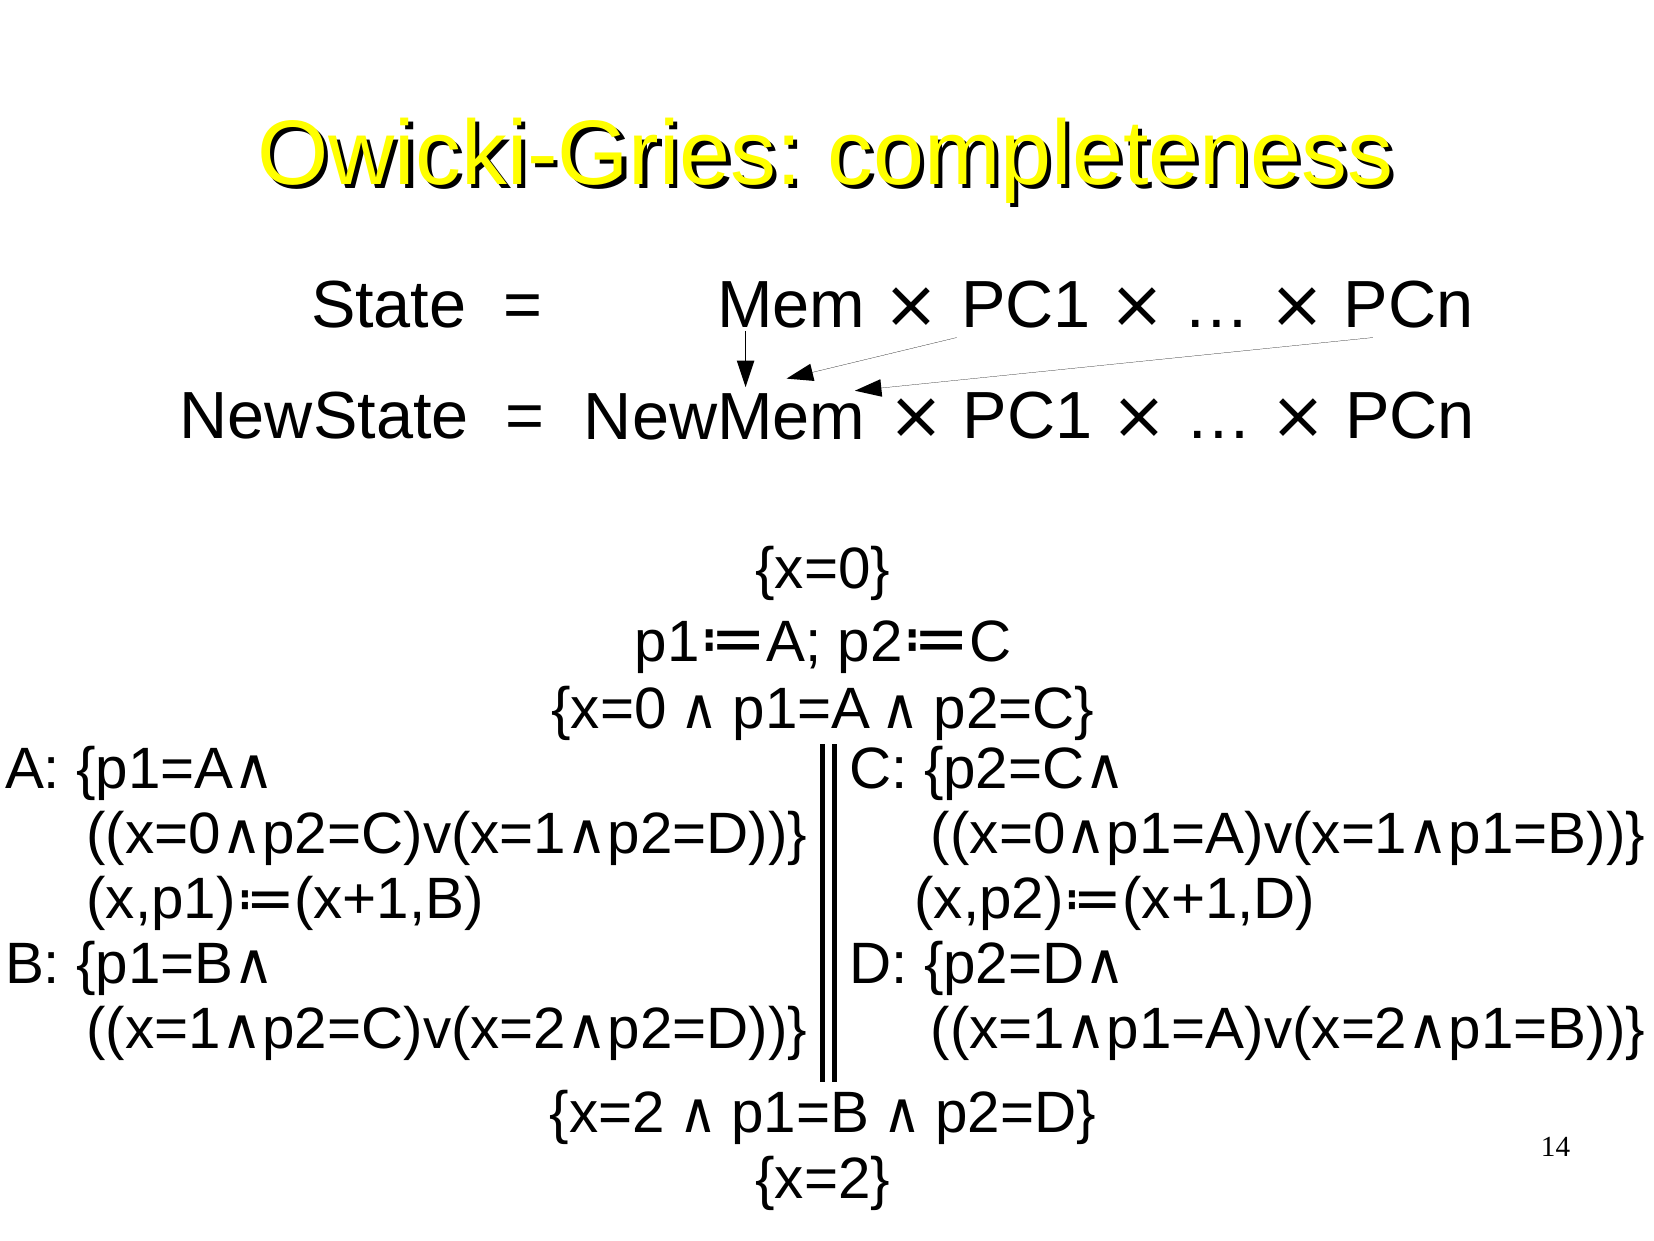

# Owicki-Gries: completeness
 State = Mem ⨯ PC1 ⨯ … ⨯ PCn
 ⨯ PC1 ⨯ … ⨯ PCn
NewState =
NewMem
{x=0}
p1≔A; p2≔C
{x=0 ∧ p1=A ∧ p2=C}
A: {p1=A∧
 ((x=0∧p2=C)v(x=1∧p2=D))}
 (x,p1)≔(x+1,B)
B: {p1=B∧
 ((x=1∧p2=C)v(x=2∧p2=D))}
C: {p2=C∧
 ((x=0∧p1=A)v(x=1∧p1=B))}
 (x,p2)≔(x+1,D)
D: {p2=D∧
 ((x=1∧p1=A)v(x=2∧p1=B))}
{x=2 ∧ p1=B ∧ p2=D}
{x=2}
14